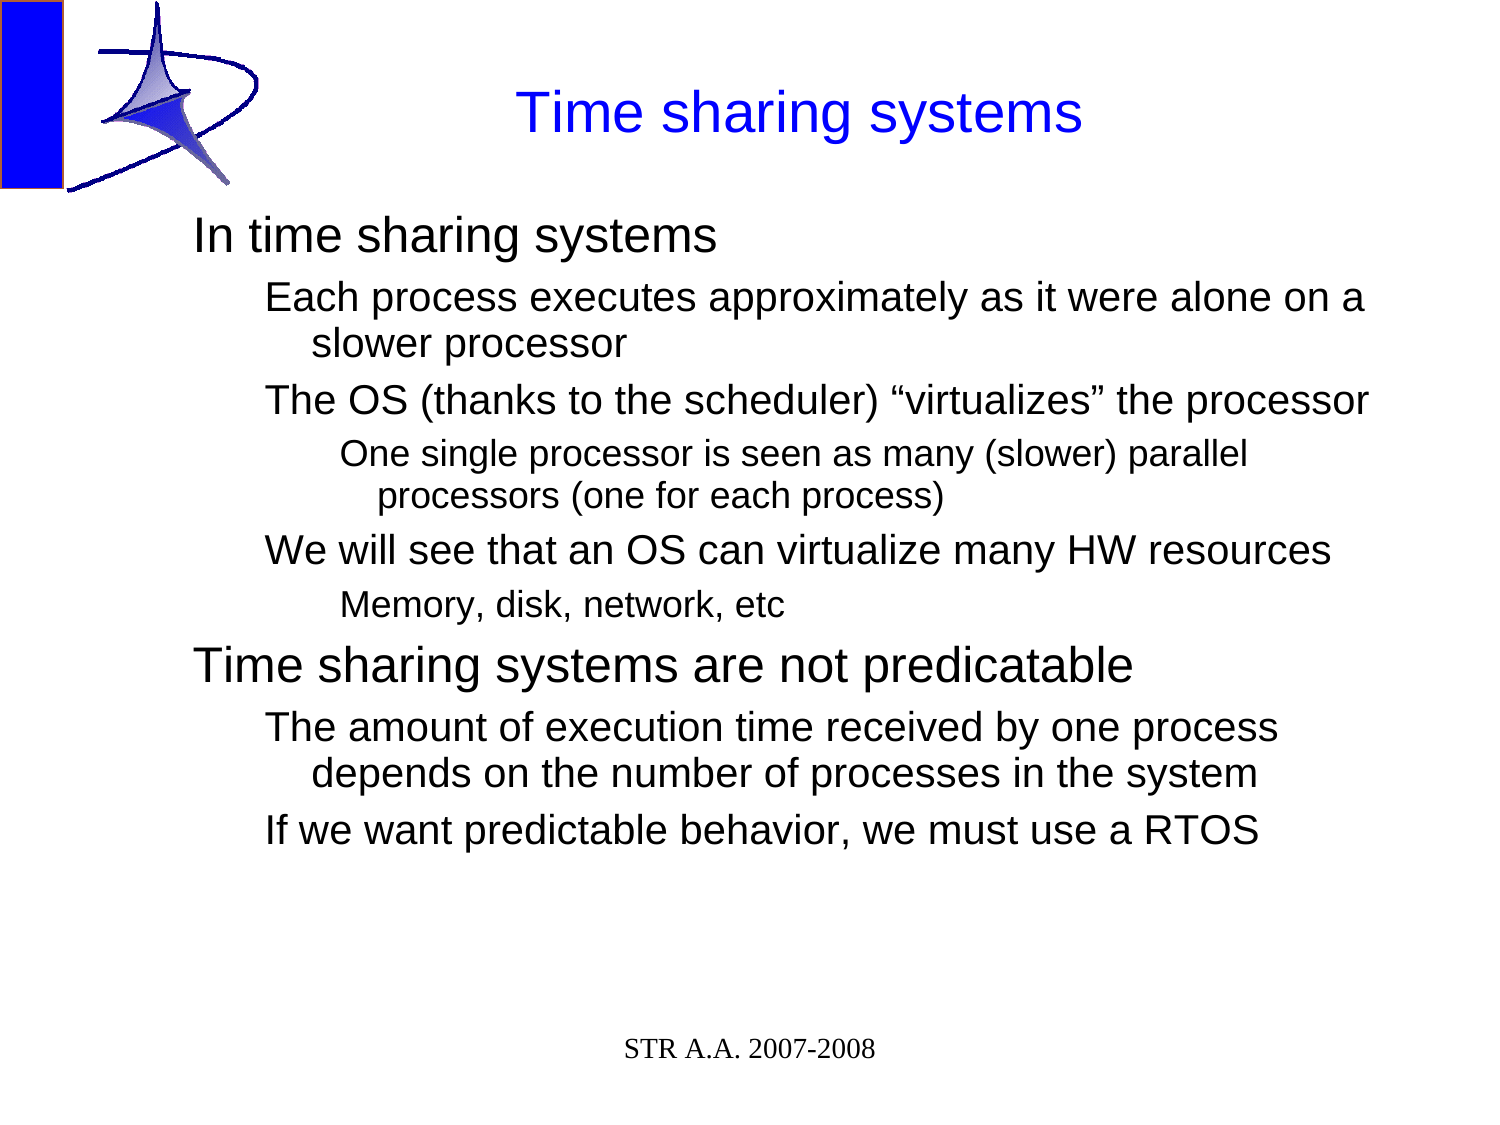

# Time sharing systems
In time sharing systems
Each process executes approximately as it were alone on a slower processor
The OS (thanks to the scheduler) “virtualizes” the processor
One single processor is seen as many (slower) parallel processors (one for each process)
We will see that an OS can virtualize many HW resources
Memory, disk, network, etc
Time sharing systems are not predicatable
The amount of execution time received by one process depends on the number of processes in the system
If we want predictable behavior, we must use a RTOS
STR A.A. 2007-2008